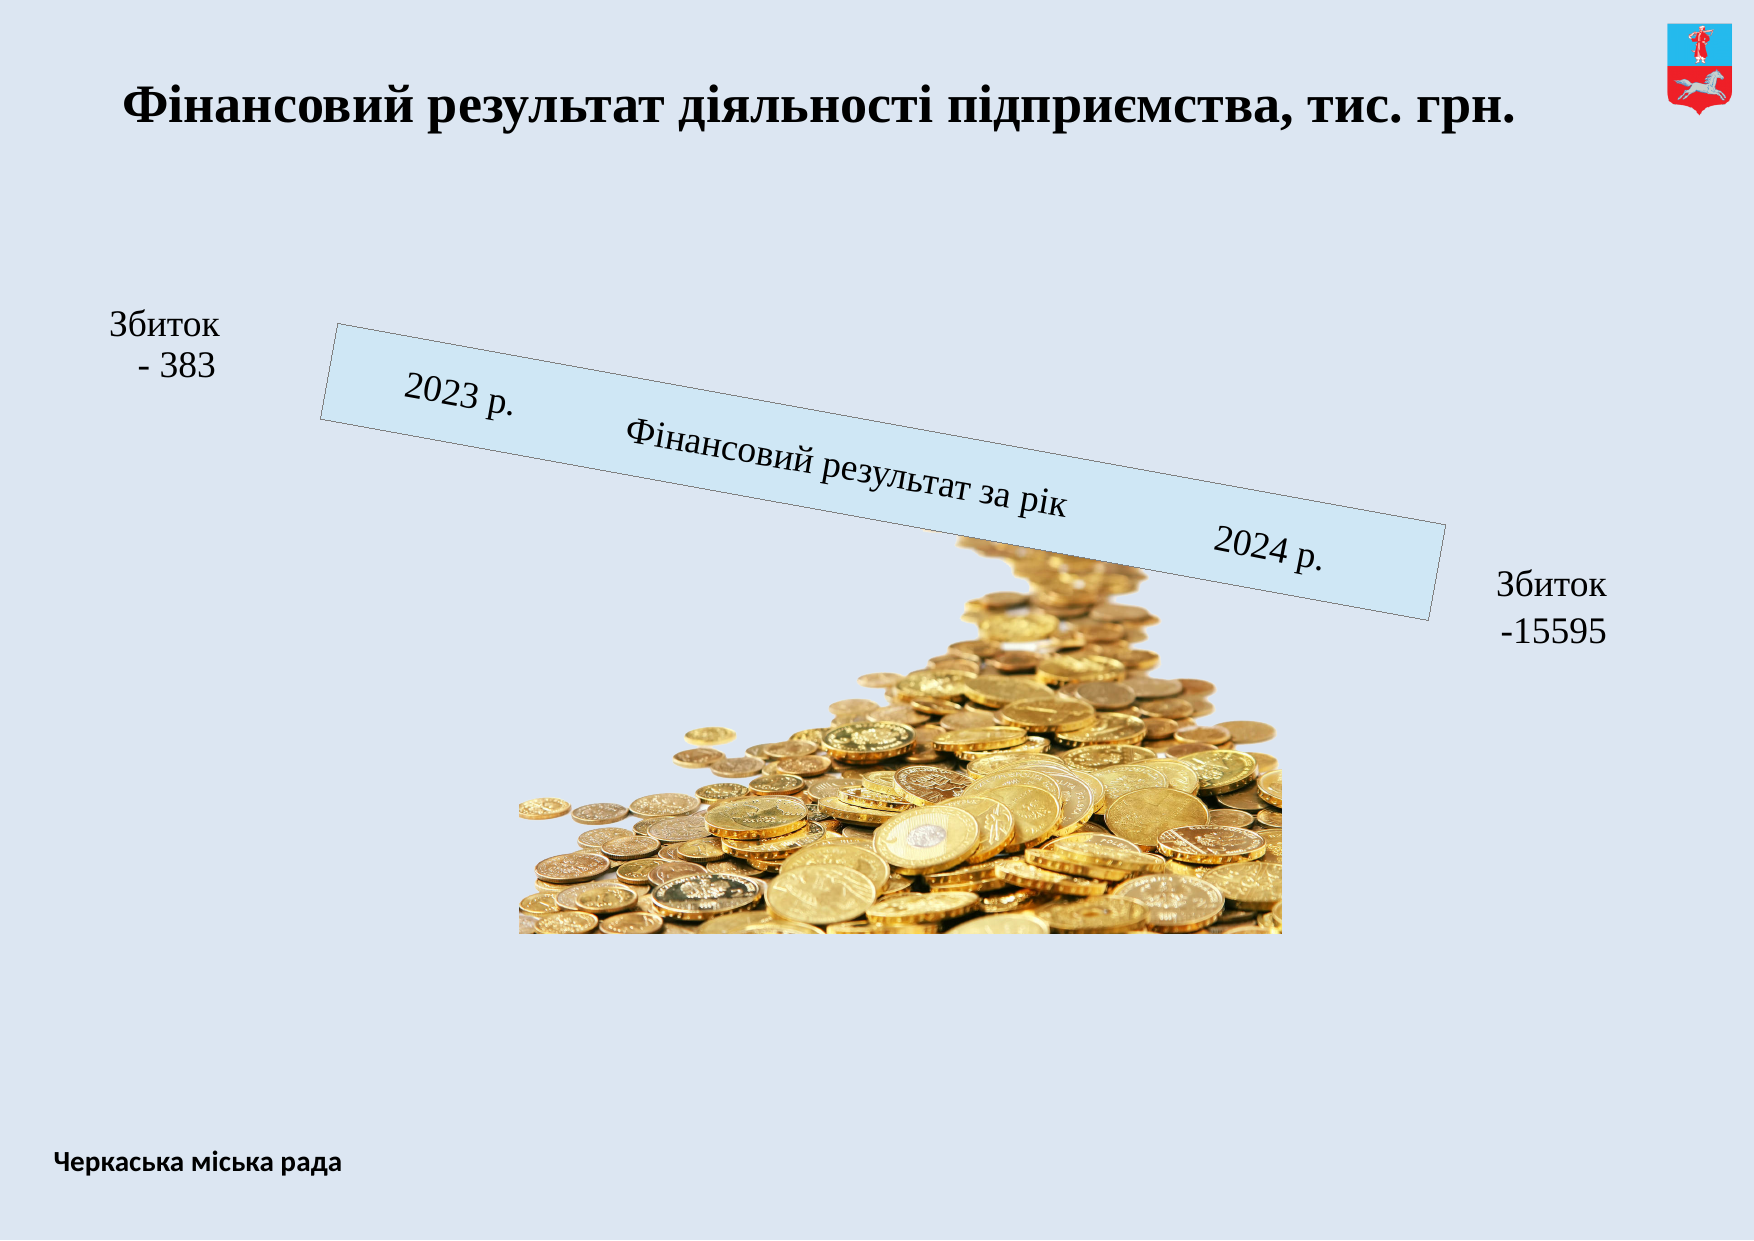

Фінансовий результат діяльності підприємства, тис. грн.
Збиток
 - 383
2023 р.
 Фінансовий результат за рік
2024 р.
 Збиток
 -15595
Черкаська міська рада